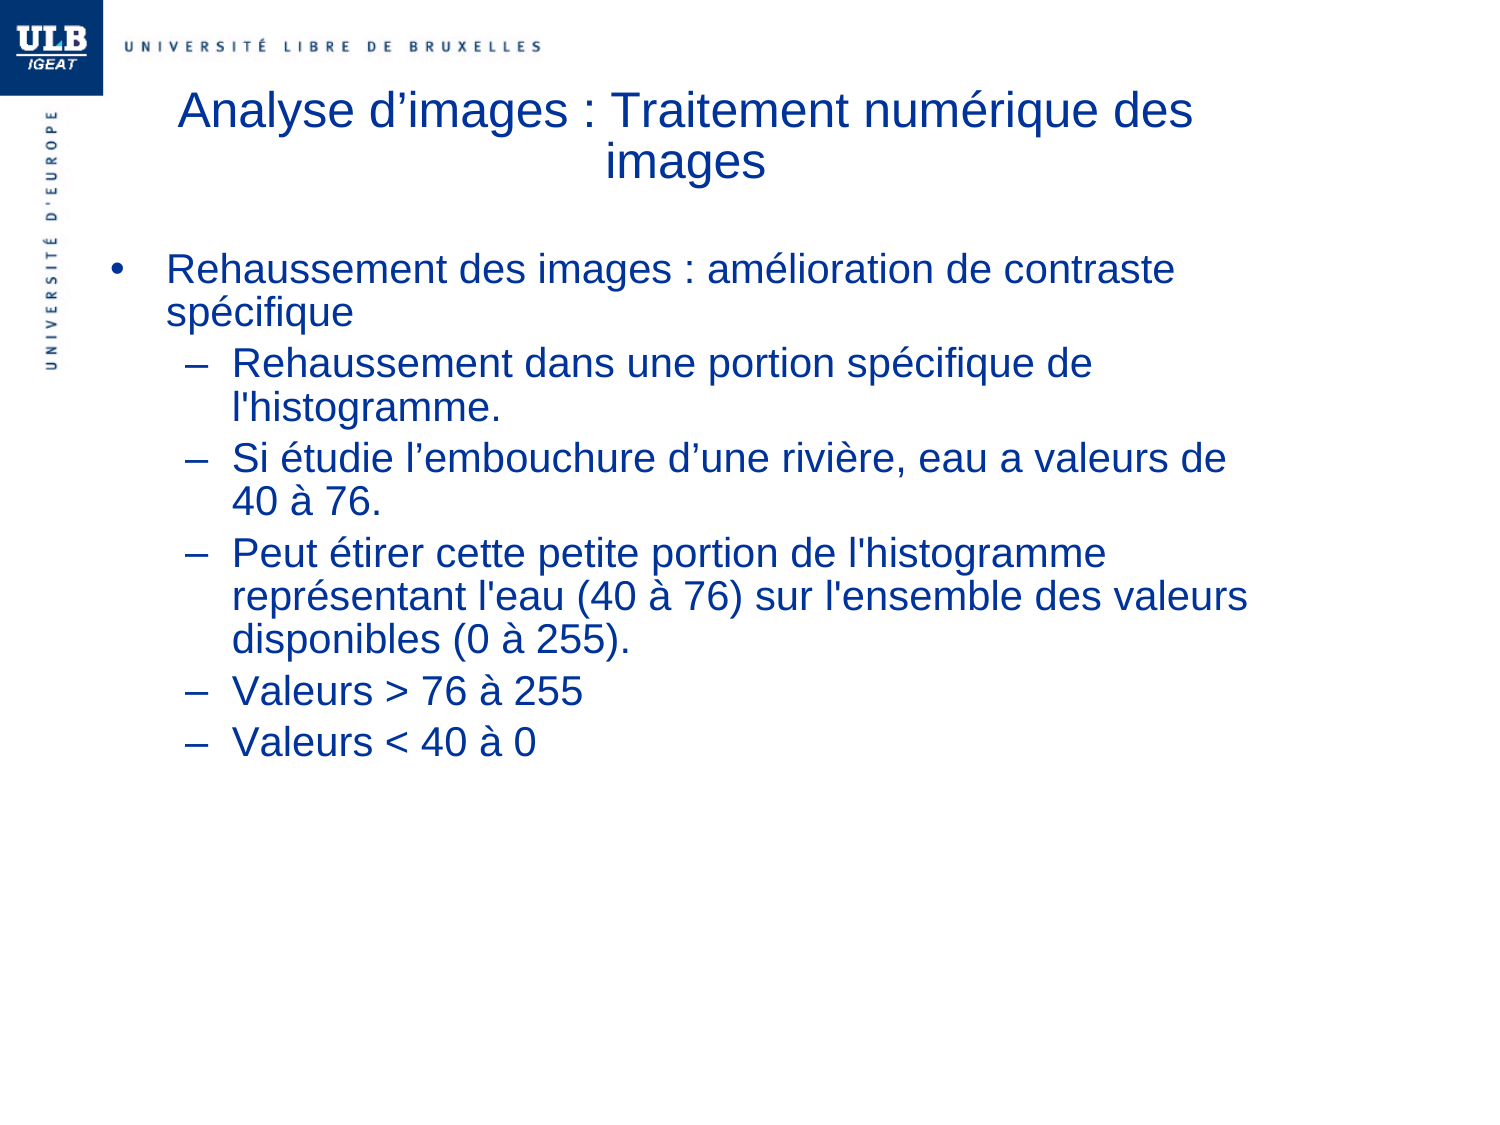

# Analyse d’images : Traitement numérique des images
Rehaussement des images : amélioration de contraste spécifique
Rehaussement dans une portion spécifique de l'histogramme.
Si étudie l’embouchure d’une rivière, eau a valeurs de 40 à 76.
Peut étirer cette petite portion de l'histogramme représentant l'eau (40 à 76) sur l'ensemble des valeurs disponibles (0 à 255).
Valeurs > 76 à 255
Valeurs < 40 à 0